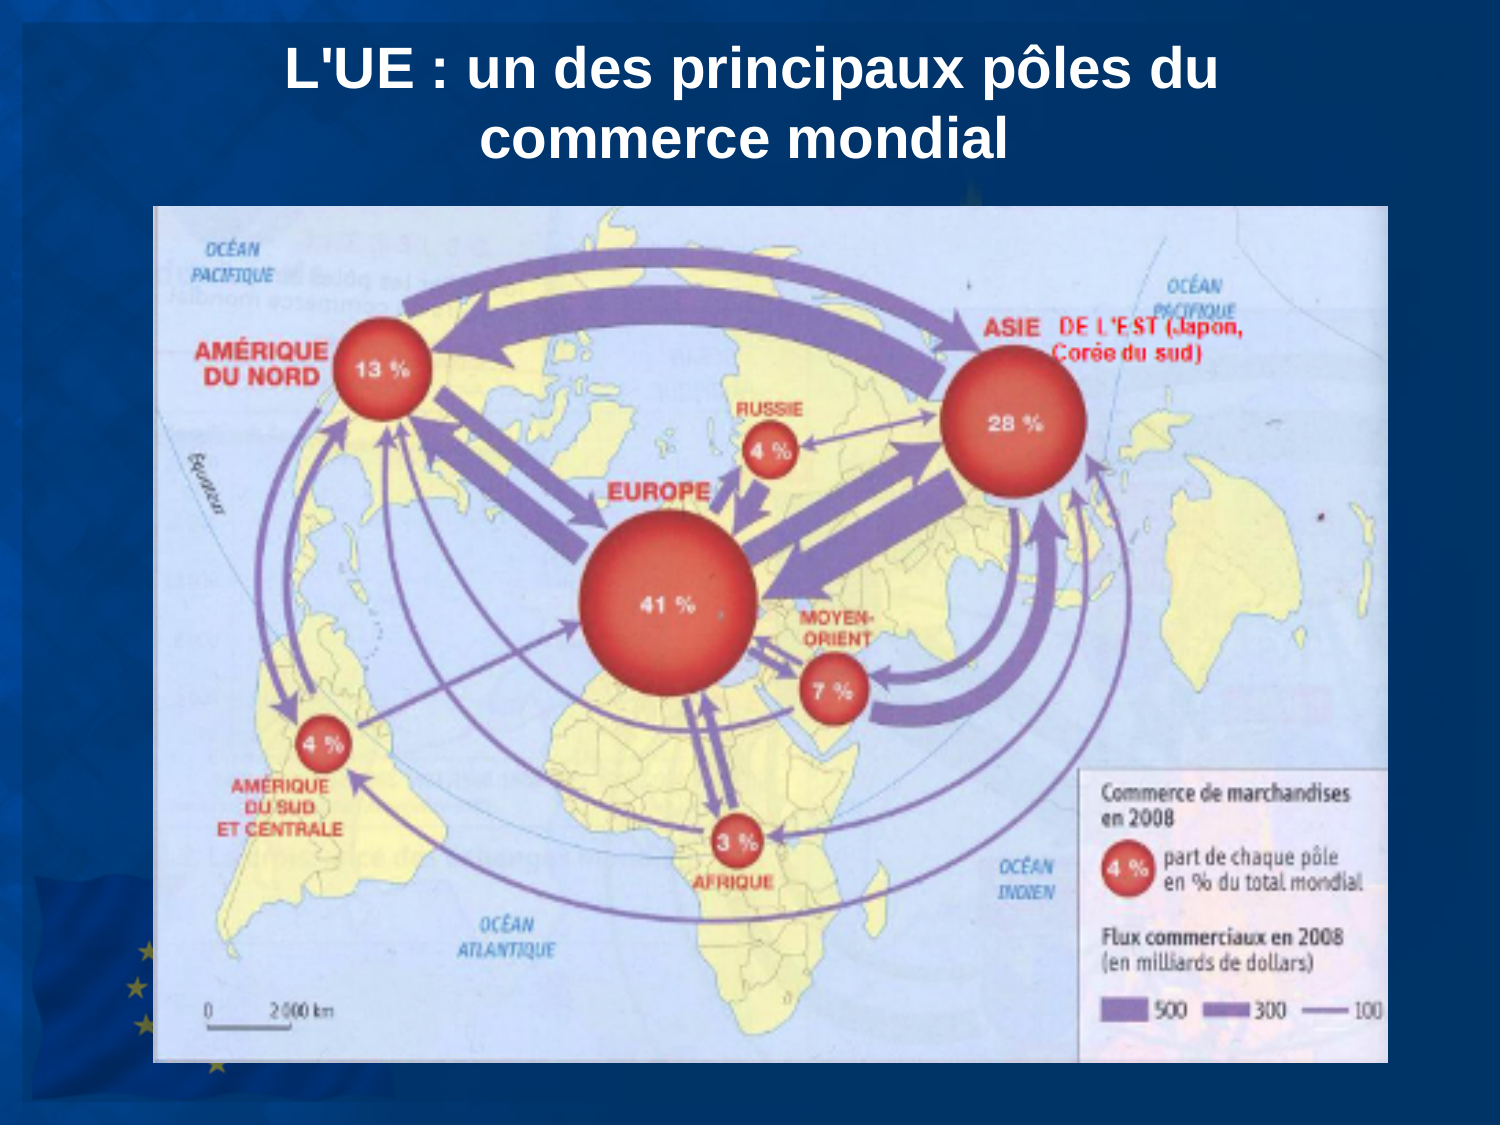

L'UE : un des principaux pôles du commerce mondial